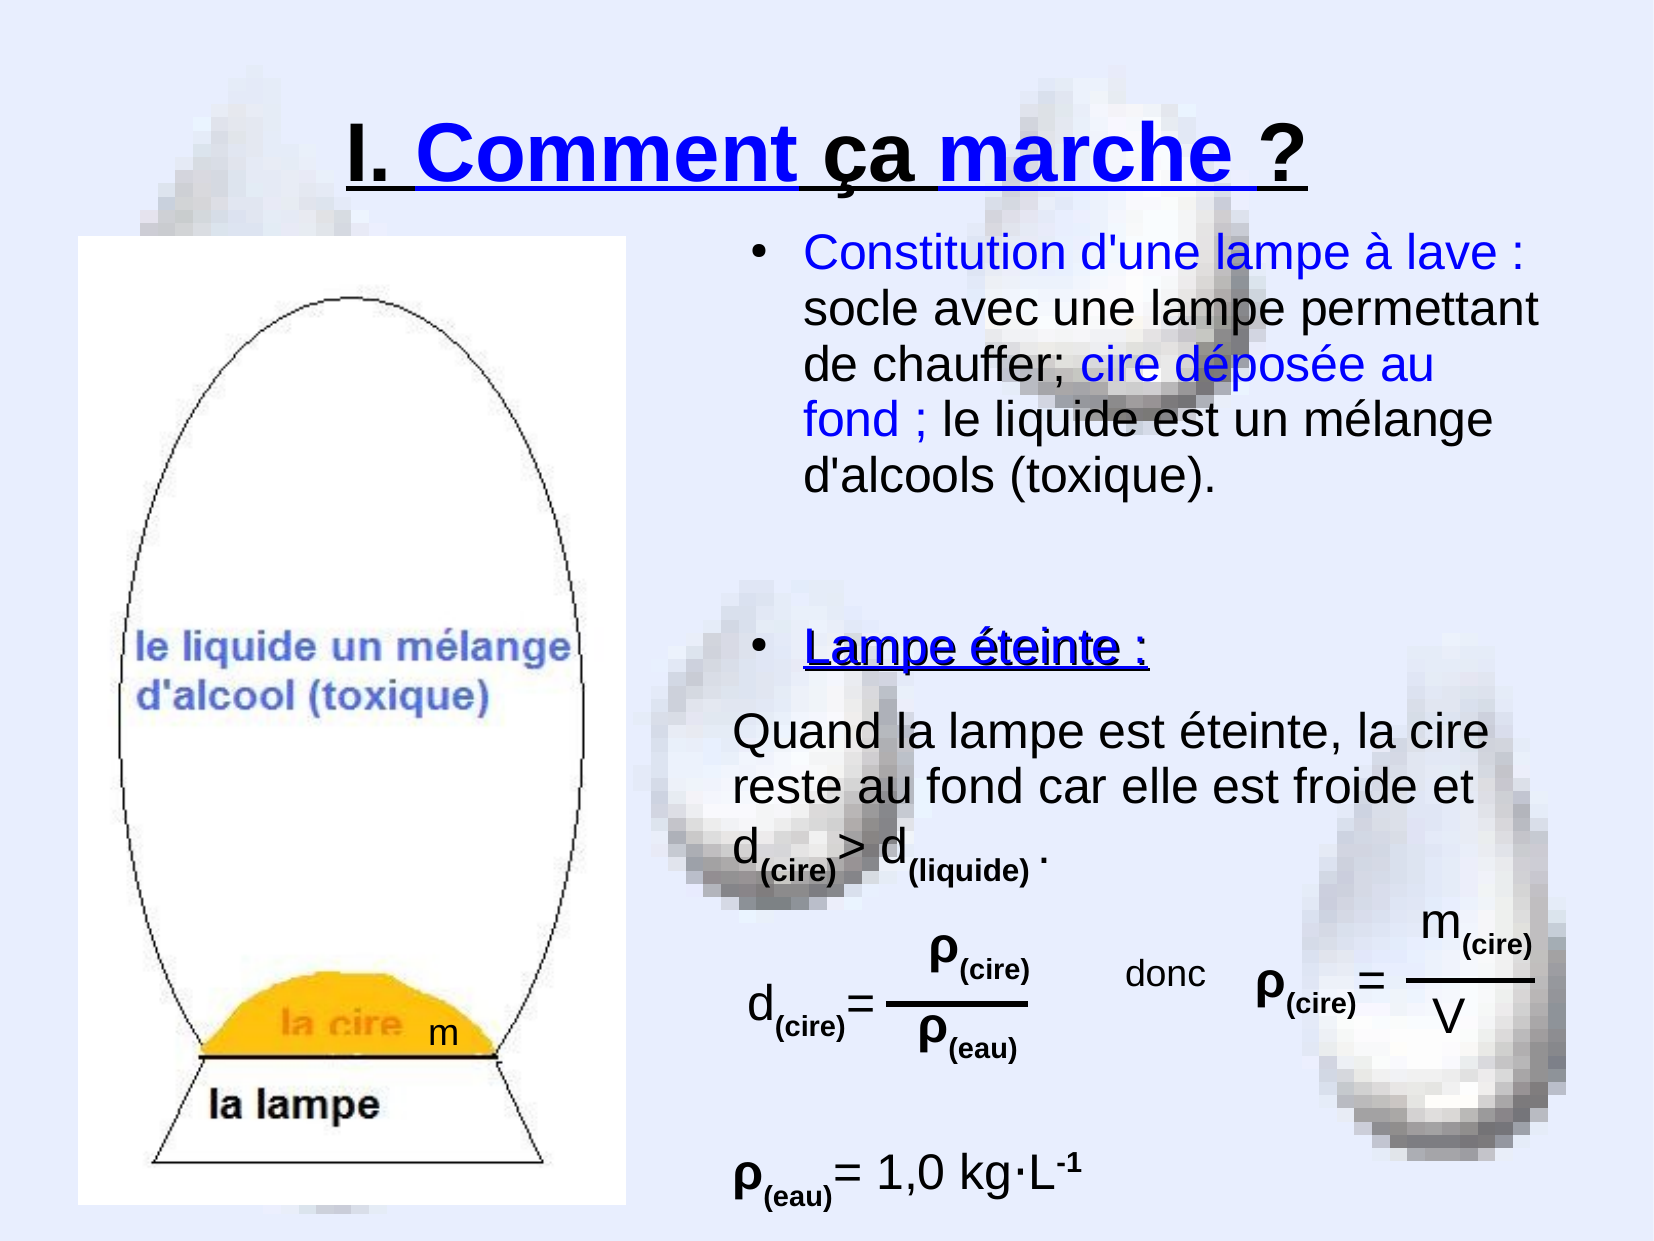

# I. Comment ça marche ?
Constitution d'une lampe à lave : socle avec une lampe permettant de chauffer; cire déposée au fond ; le liquide est un mélange d'alcools (toxique).
Lampe éteinte :
Quand la lampe est éteinte, la cire reste au fond car elle est froide et d(cire)> d(liquide) .
 ρ(cire)
 ρ(eau)
ρ(eau)= 1,0 kg⋅L-1
m(cire)
donc
ρ(cire)=
d(cire)=
V
m